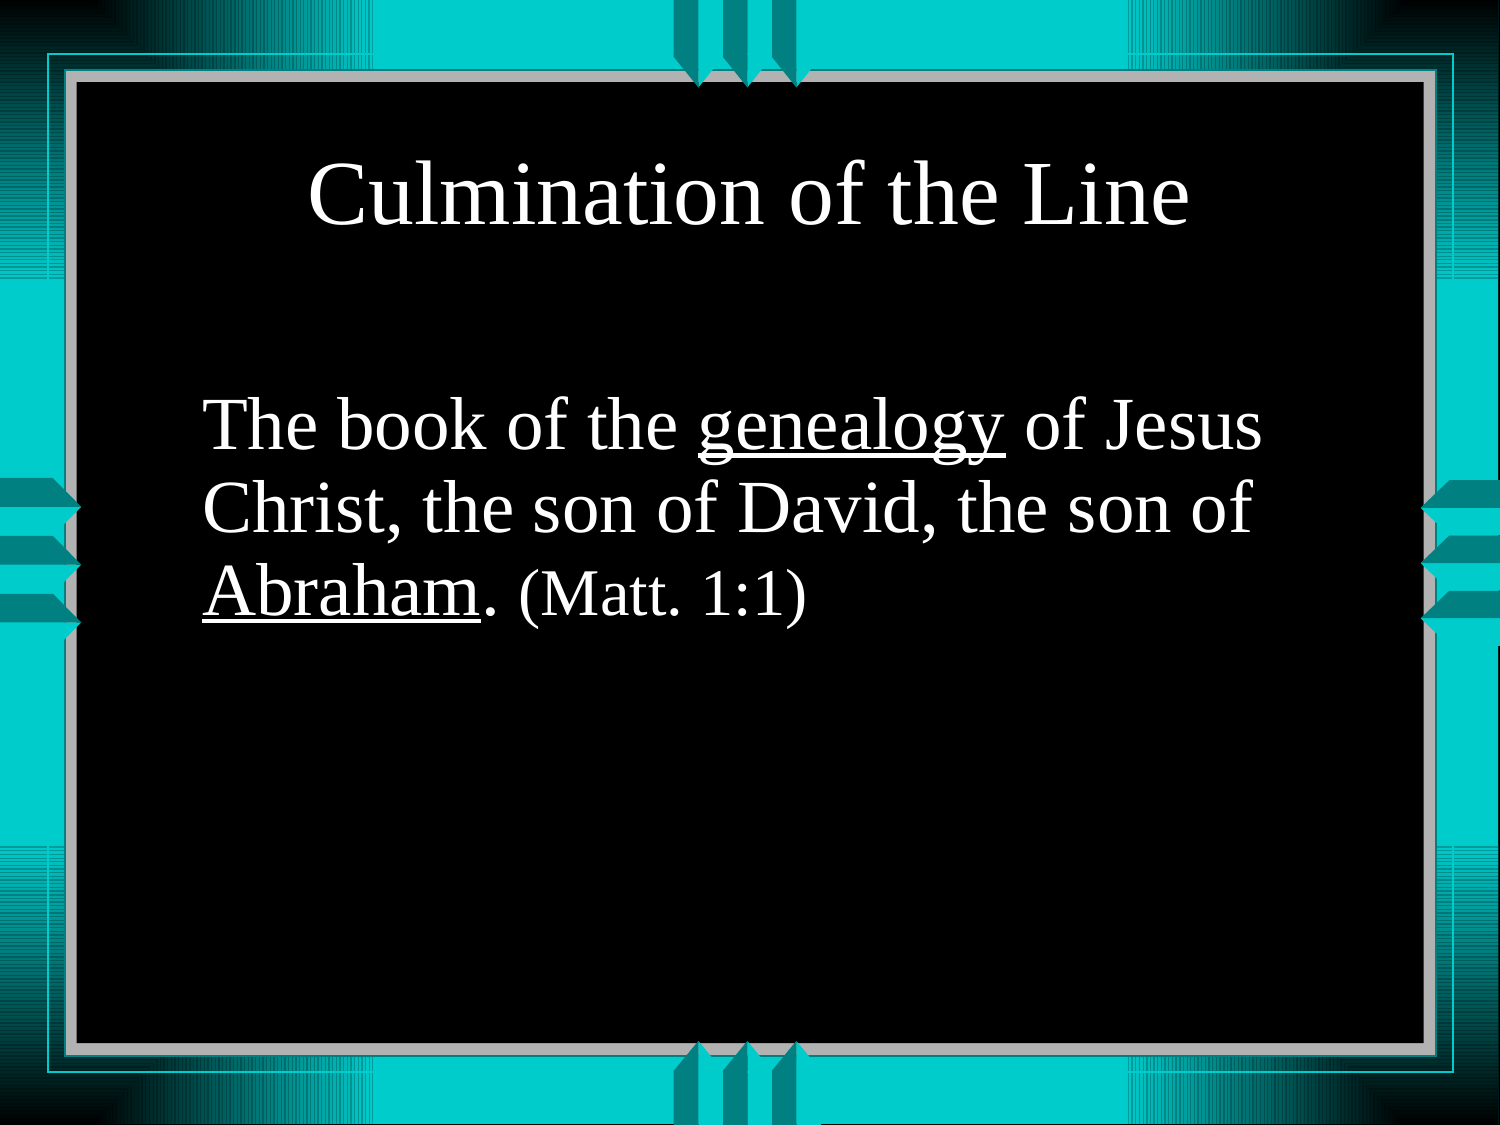

# Culmination of the Line
The book of the genealogy of Jesus Christ, the son of David, the son of Abraham. (Matt. 1:1)